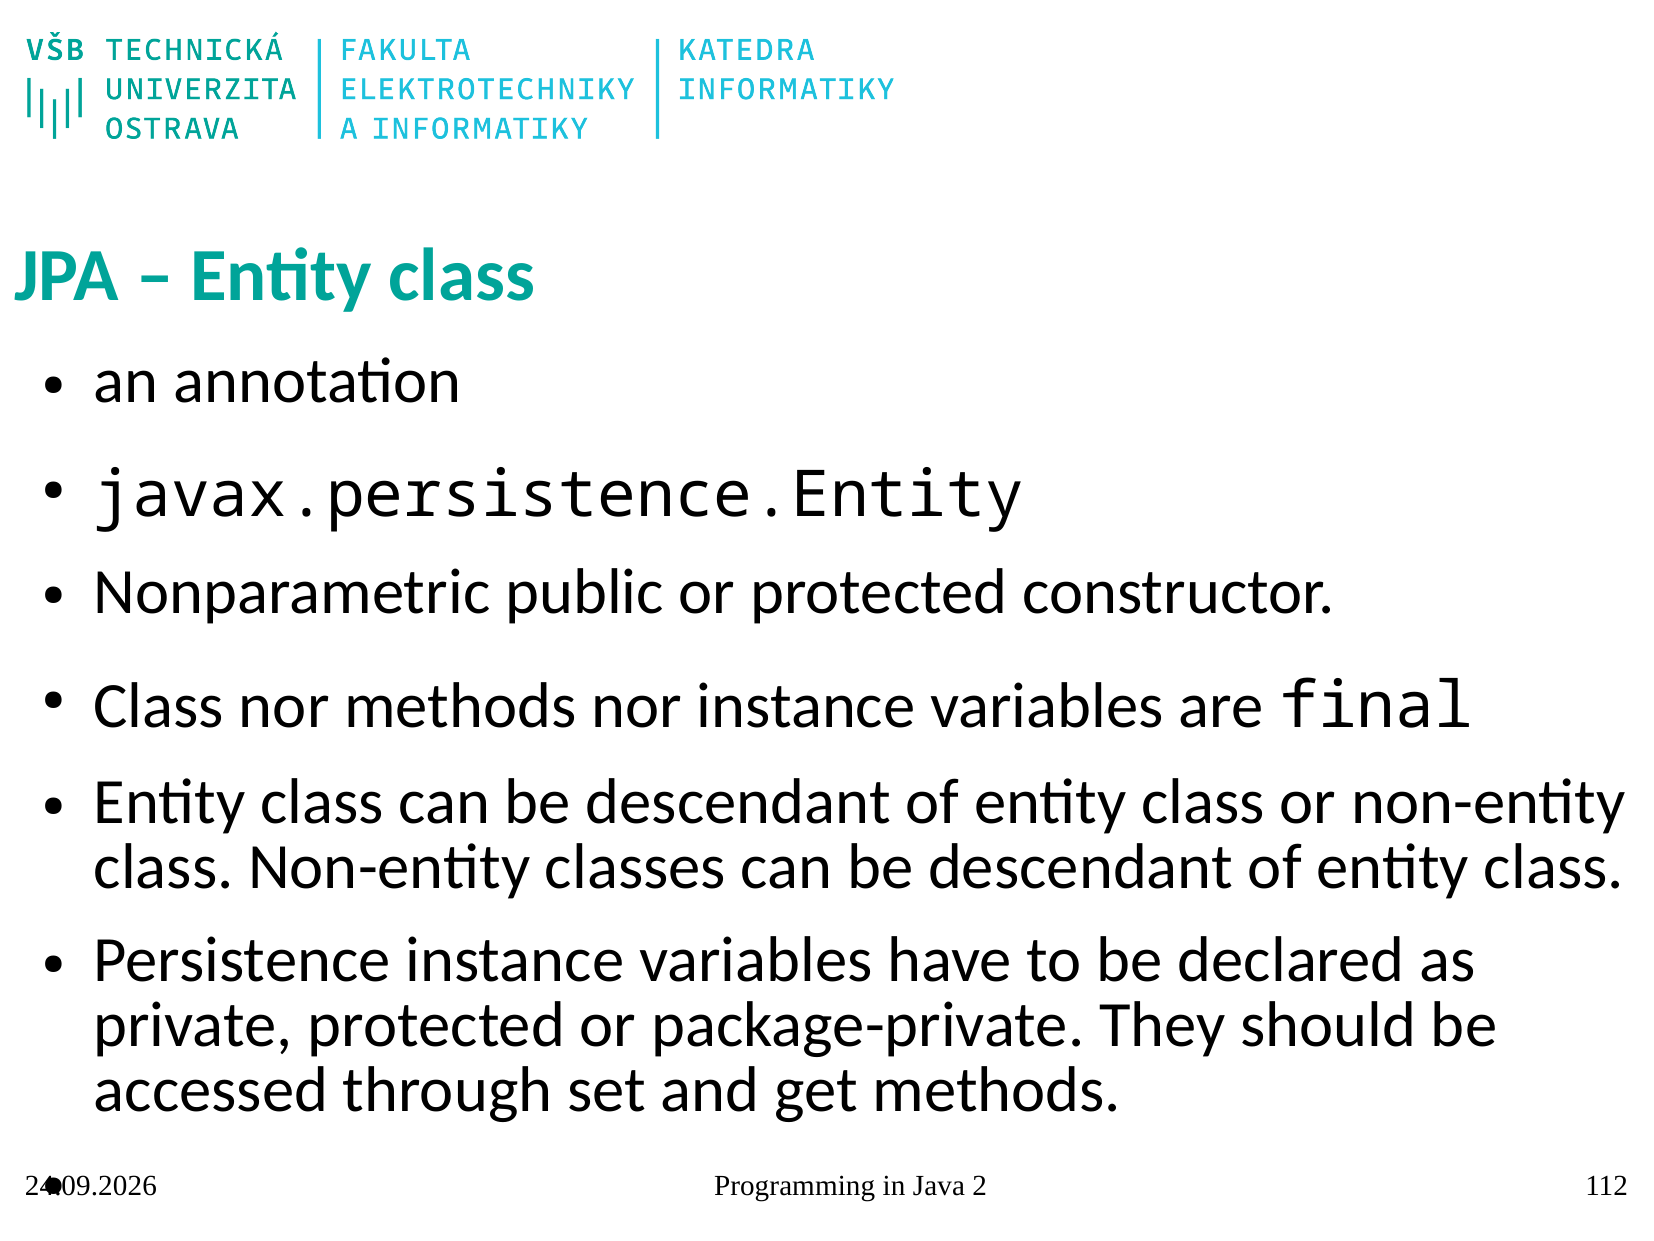

# JPA – Entity class
an annotation
javax.persistence.Entity
Nonparametric public or protected constructor.
Class nor methods nor instance variables are final
Entity class can be descendant of entity class or non-entity class. Non-entity classes can be descendant of entity class.
Persistence instance variables have to be declared as private, protected or package-private. They should be accessed through set and get methods.
Programming in Java 2
112